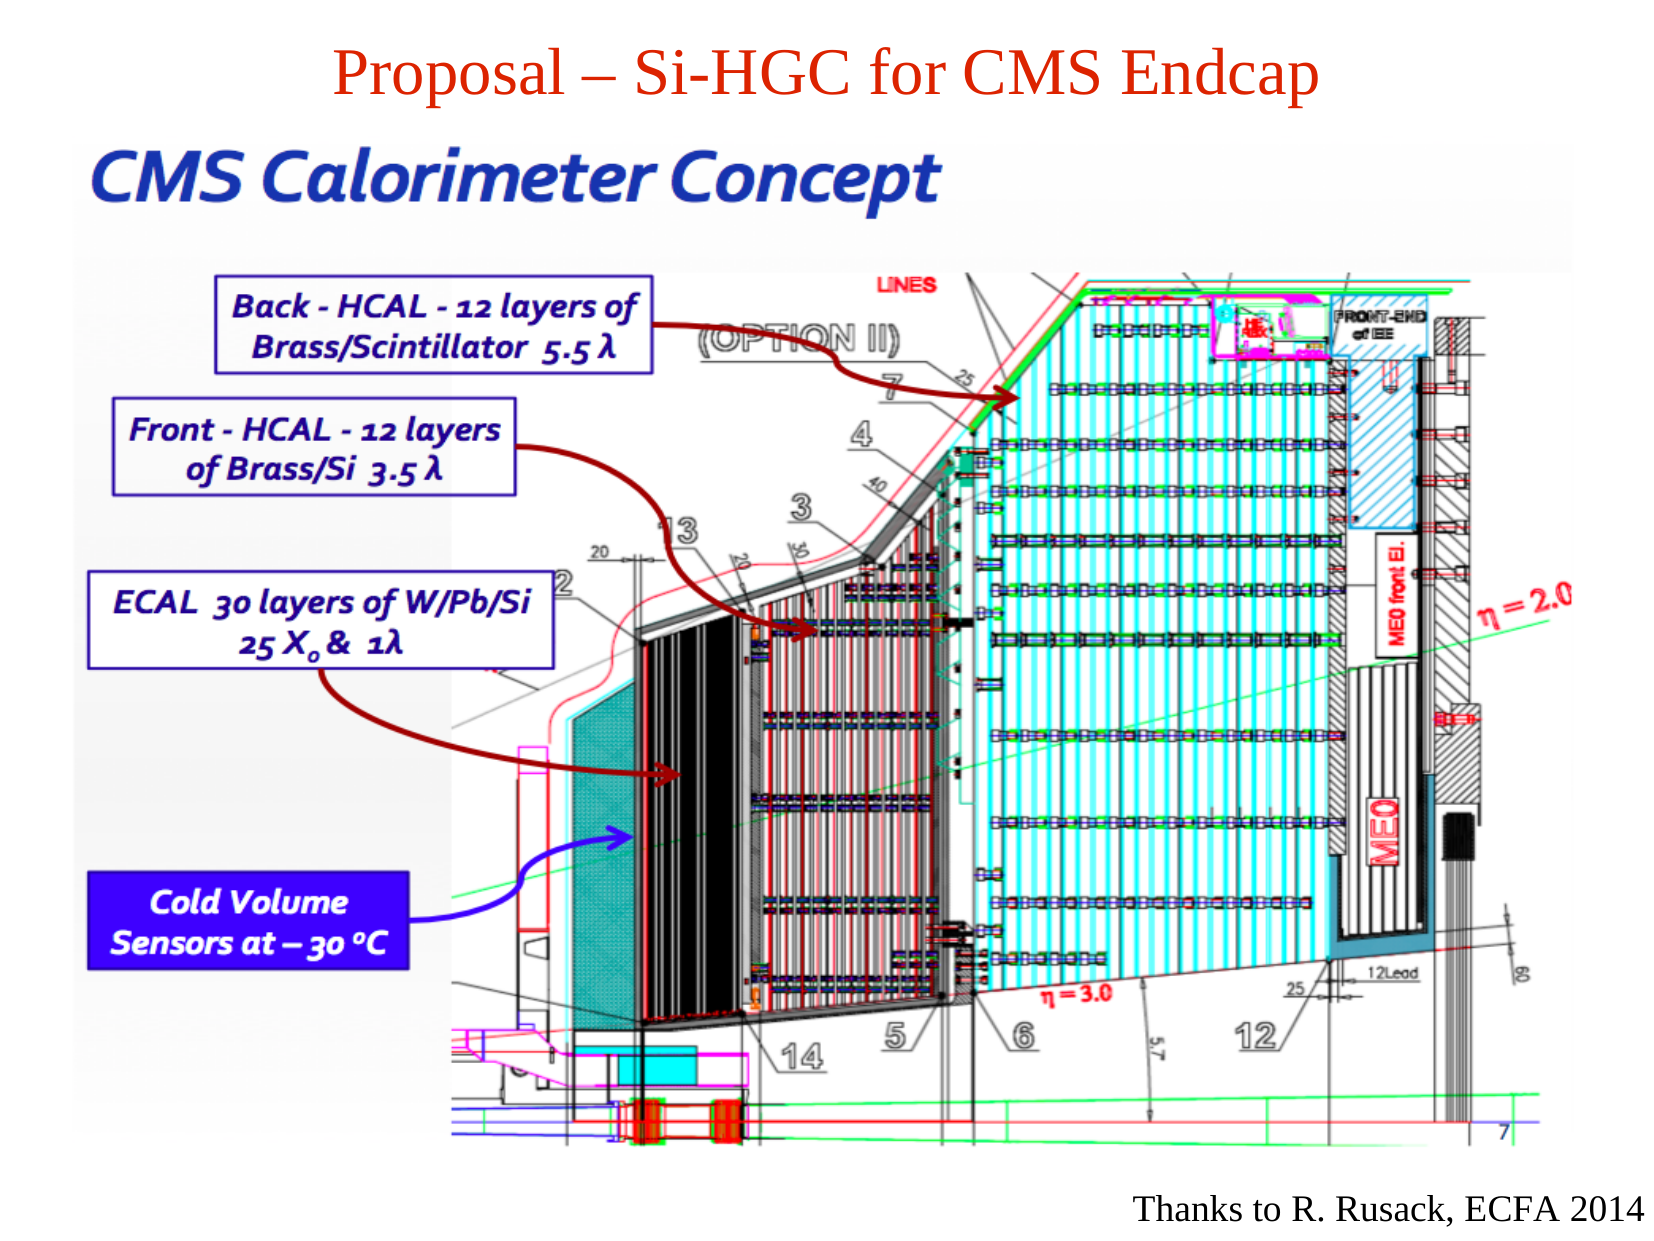

# Proposal – Si-HGC for CMS Endcap
Thanks to R. Rusack, ECFA 2014